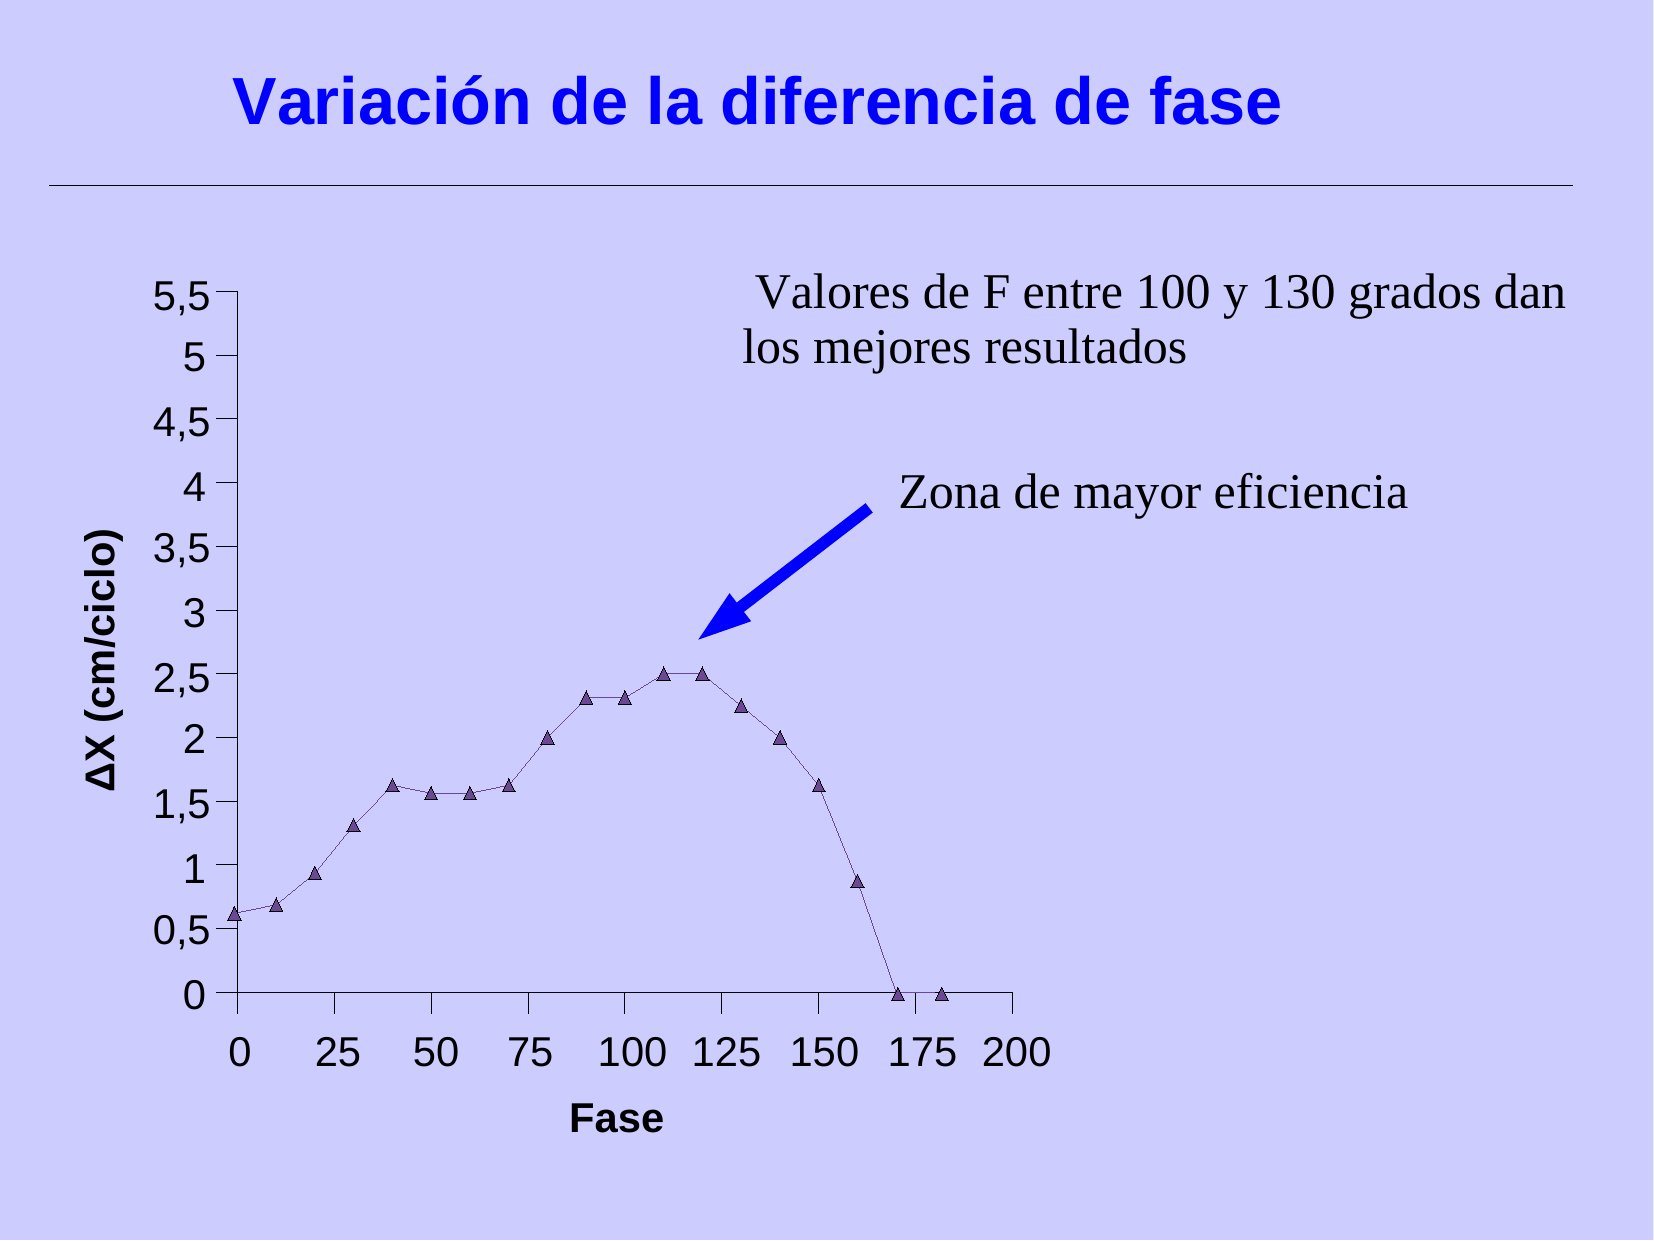

# Variación de la diferencia de fase
 Valores de F entre 100 y 130 grados dan los mejores resultados
5,5
5
4,5
4
Zona de mayor eficiencia
3,5
3
ΔX (cm/ciclo)
2,5
2
1,5
1
0,5
0
0
25
50
75
100
125
150
175
200
Fase